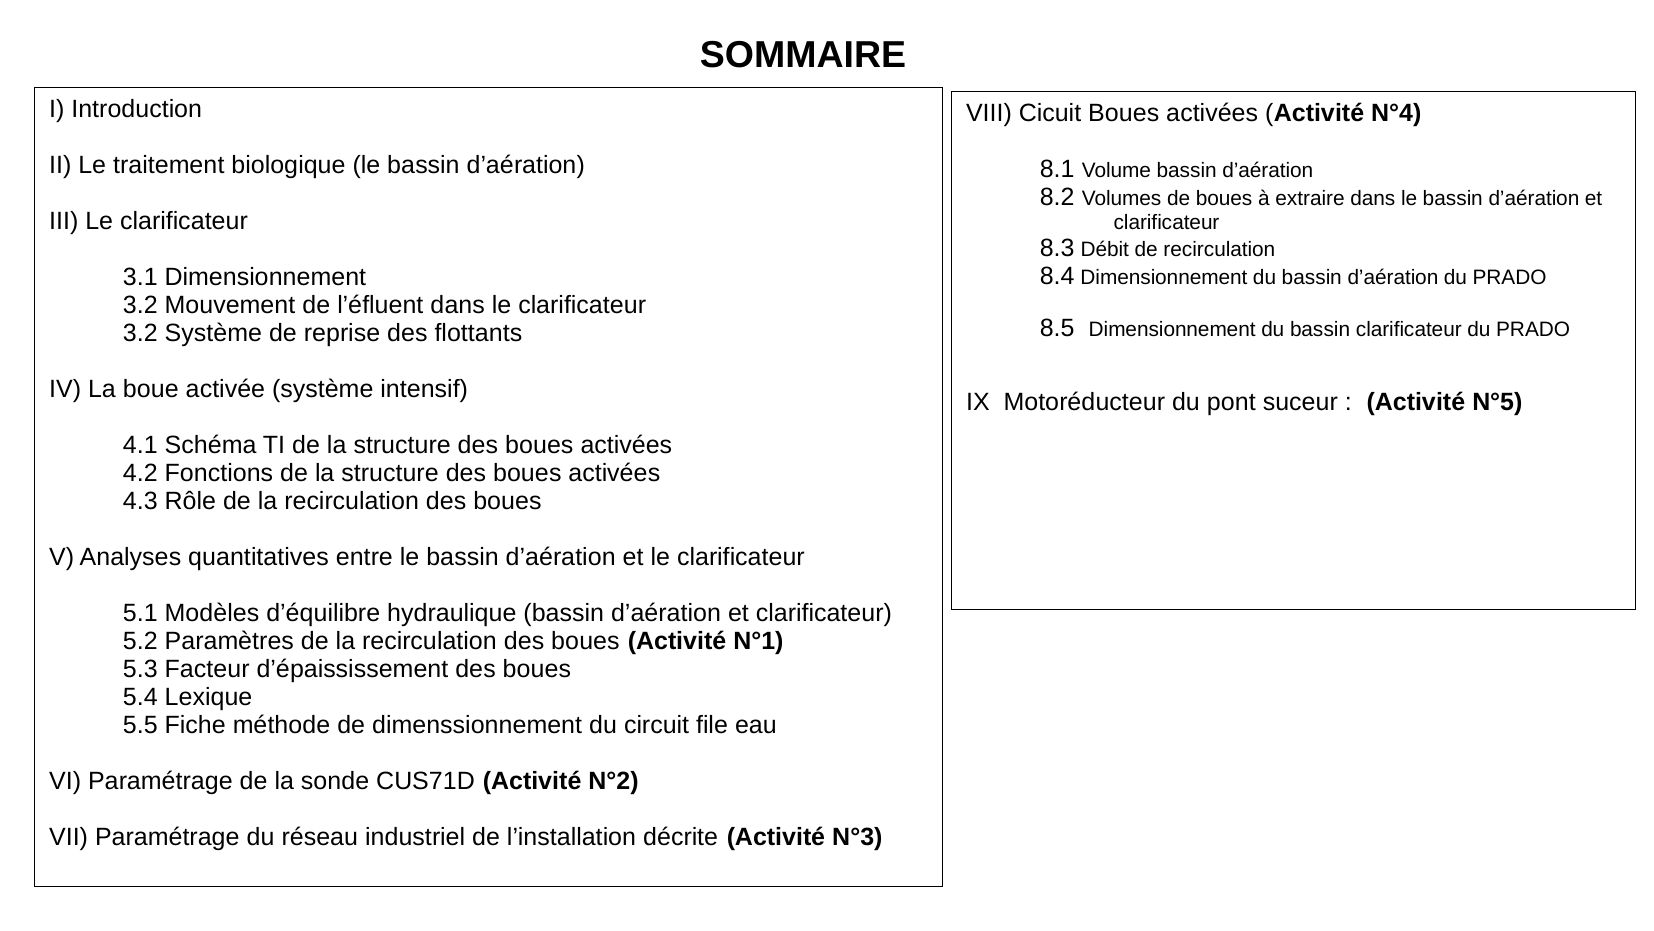

SOMMAIRE
I) Introduction
II) Le traitement biologique (le bassin d’aération)
III) Le clarificateur
	3.1 Dimensionnement
	3.2 Mouvement de l’éfluent dans le clarificateur
	3.2 Système de reprise des flottants
IV) La boue activée (système intensif)
	4.1 Schéma TI de la structure des boues activées
	4.2 Fonctions de la structure des boues activées
	4.3 Rôle de la recirculation des boues
V) Analyses quantitatives entre le bassin d’aération et le clarificateur
	5.1 Modèles d’équilibre hydraulique (bassin d’aération et clarificateur)
	5.2 Paramètres de la recirculation des boues (Activité N°1)
	5.3 Facteur d’épaississement des boues
	5.4 Lexique
	5.5 Fiche méthode de dimenssionnement du circuit file eau
VI) Paramétrage de la sonde CUS71D (Activité N°2)
VII) Paramétrage du réseau industriel de l’installation décrite (Activité N°3)
VIII) Cicuit Boues activées (Activité N°4)
	8.1 Volume bassin d’aération
	8.2 Volumes de boues à extraire dans le bassin d’aération et 		clarificateur
	8.3 Débit de recirculation
	8.4 Dimensionnement du bassin d’aération du PRADO
	8.5  Dimensionnement du bassin clarificateur du PRADO
IX  Motoréducteur du pont suceur : (Activité N°5)